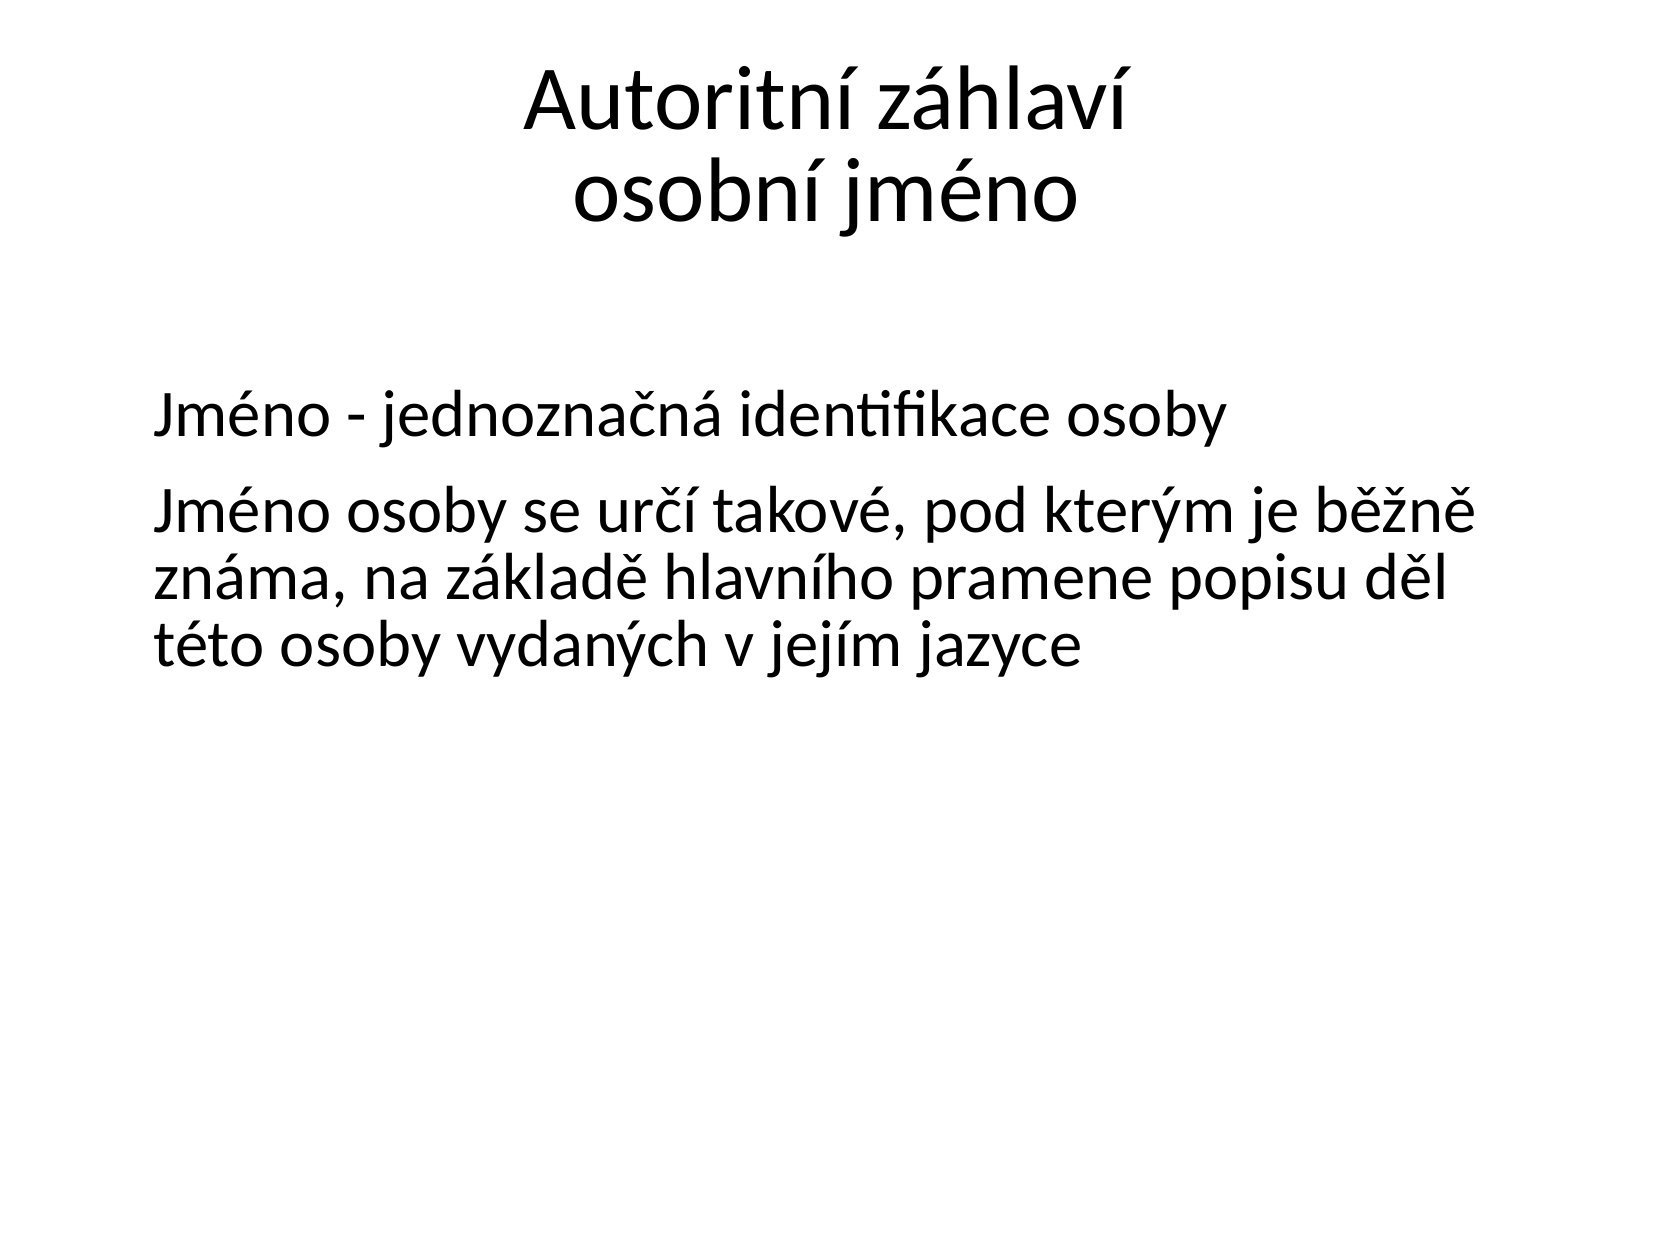

# Autoritní záhlaví osobní jméno
Jméno - jednoznačná identifikace osoby
Jméno osoby se určí takové, pod kterým je běžně známa, na základě hlavního pramene popisu děl této osoby vydaných v jejím jazyce